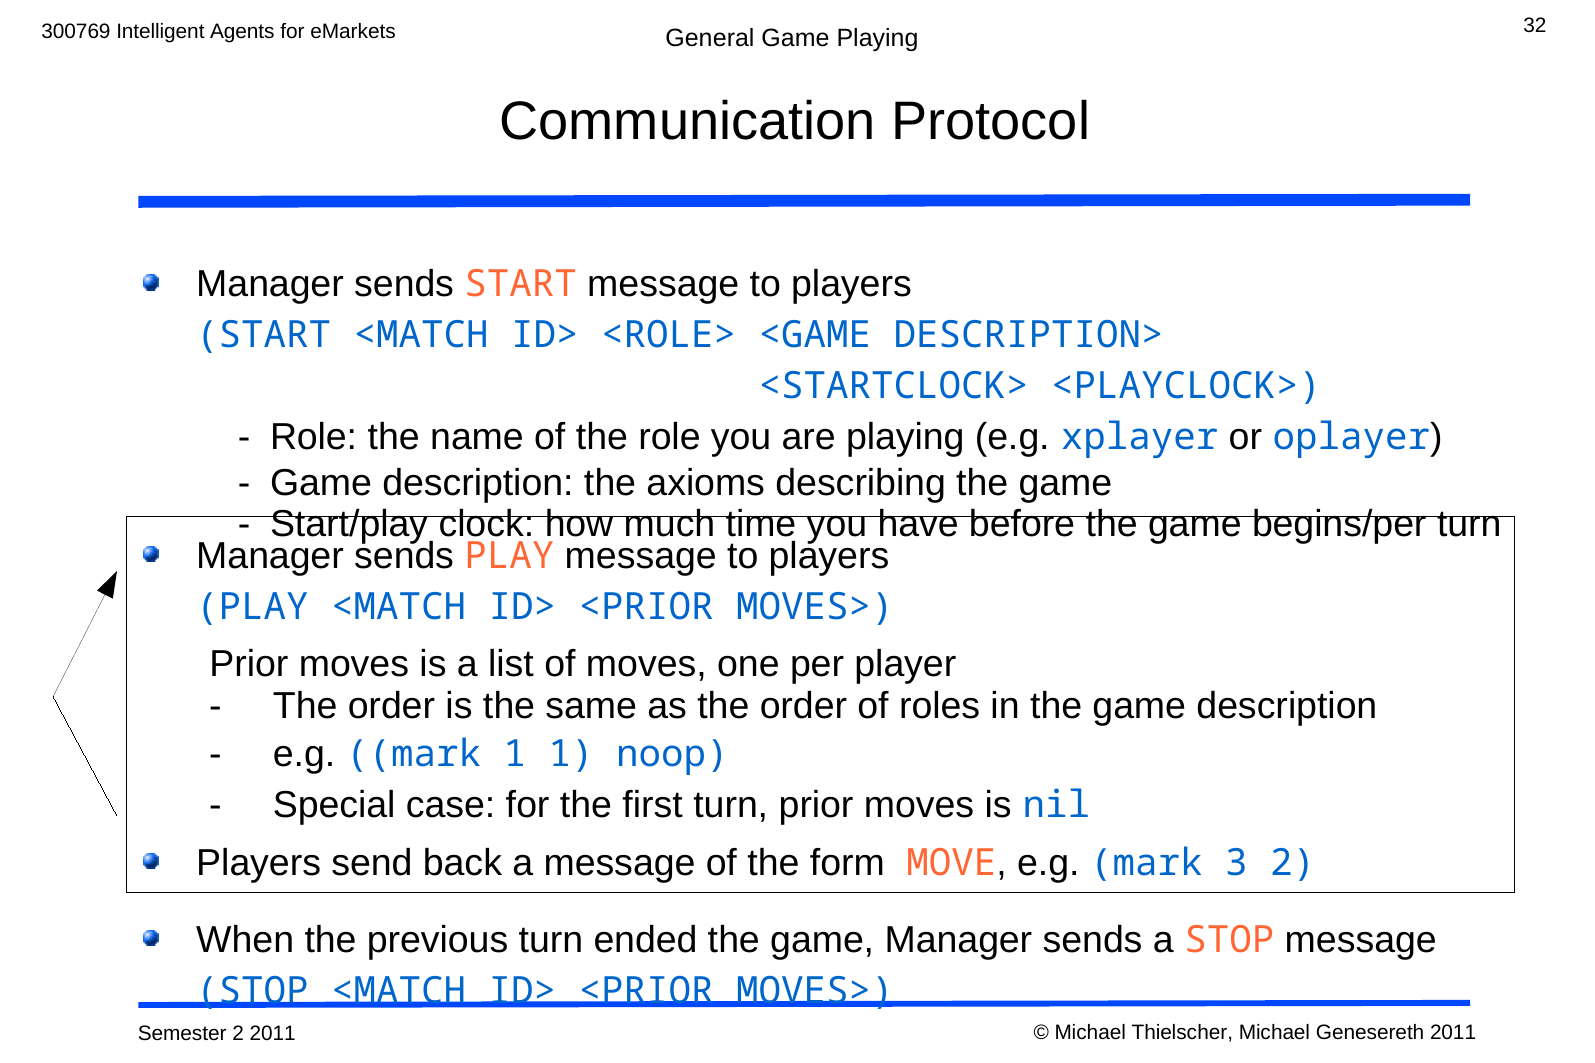

# Communication Protocol
Manager sends START message to players
(START <MATCH ID> <ROLE> <GAME DESCRIPTION>
 <STARTCLOCK> <PLAYCLOCK>)
 -	Role: the name of the role you are playing (e.g. xplayer or oplayer)
 -	Game description: the axioms describing the game
 -	Start/play clock: how much time you have before the game begins/per turn
Manager sends PLAY message to players
(PLAY <MATCH ID> <PRIOR MOVES>)
 Prior moves is a list of moves, one per player
 -	The order is the same as the order of roles in the game description
 -	e.g. ((mark 1 1) noop)
 -	Special case: for the first turn, prior moves is nil
Players send back a message of the form MOVE, e.g. (mark 3 2)
When the previous turn ended the game, Manager sends a STOP message
(STOP <MATCH ID> <PRIOR MOVES>)